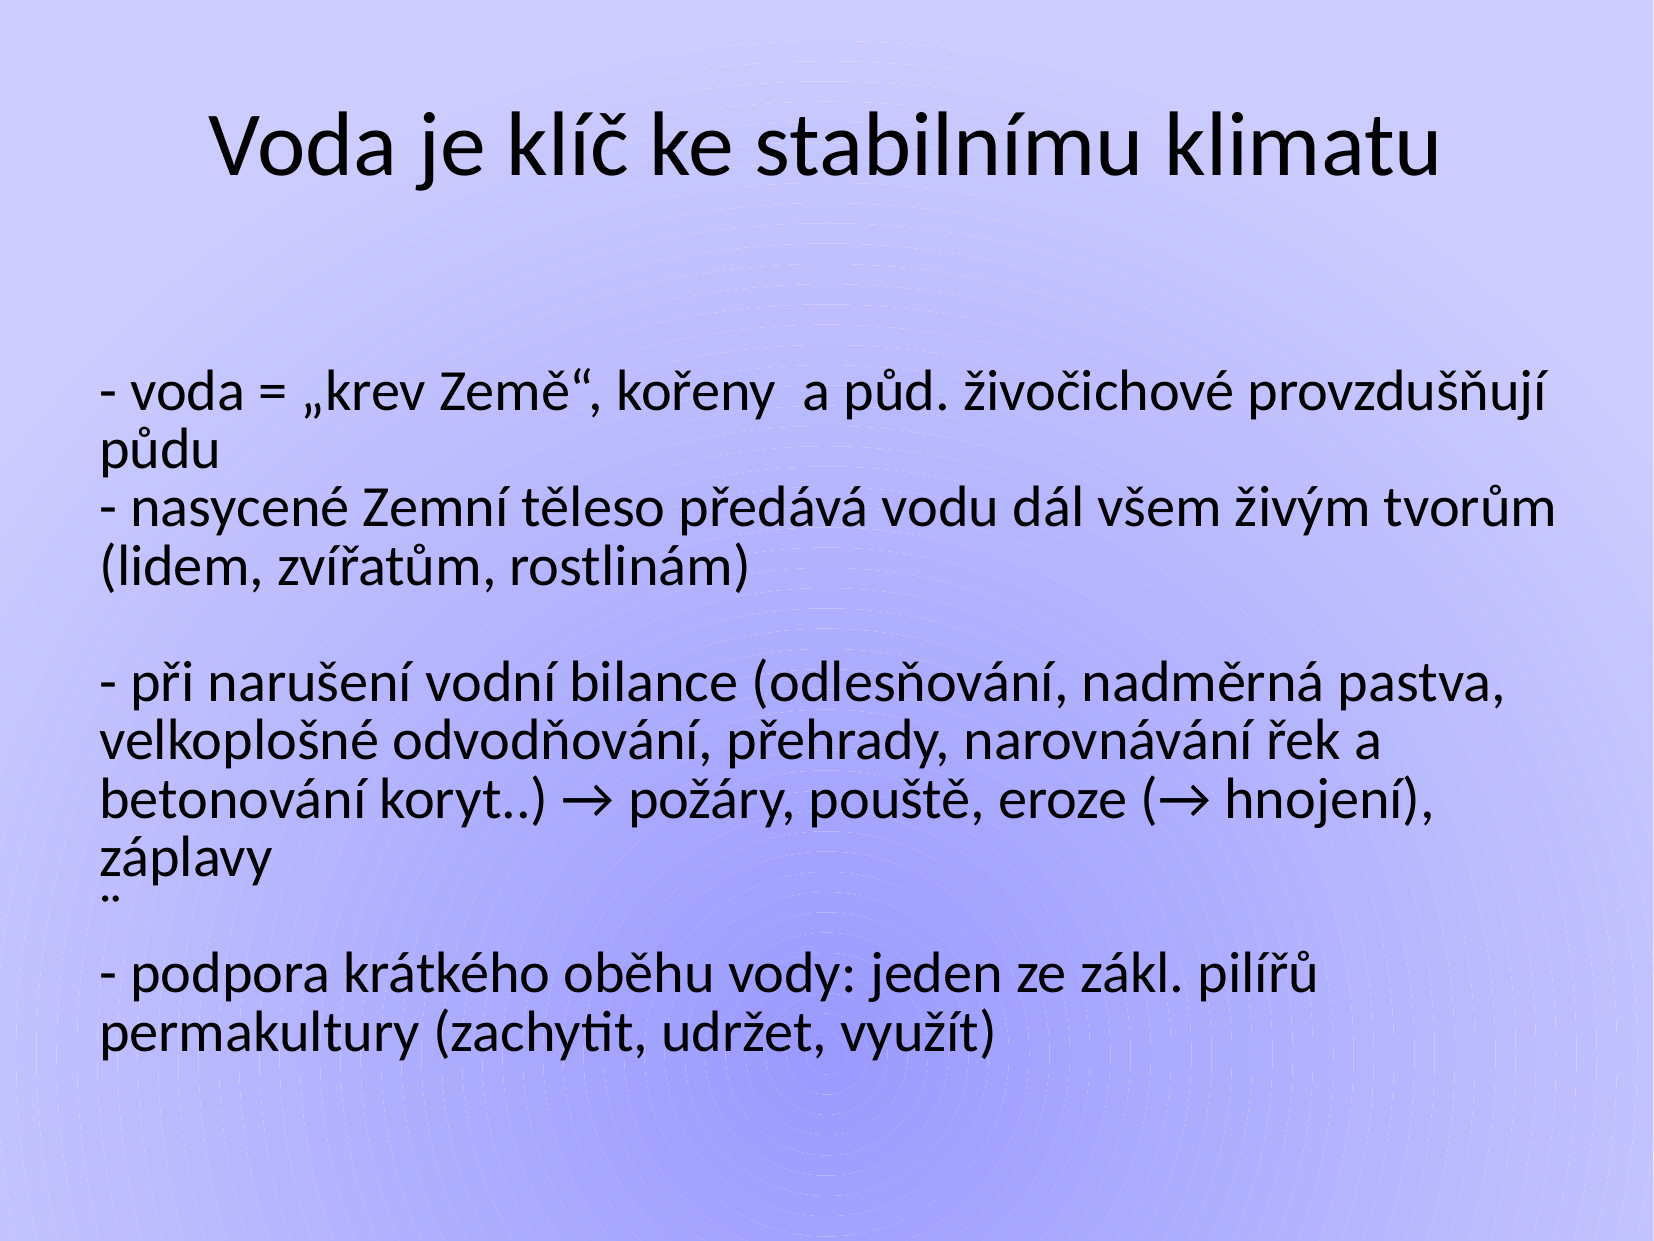

# Voda je klíč ke stabilnímu klimatu
- voda = „krev Země“, kořeny a půd. živočichové provzdušňují půdu
- nasycené Zemní těleso předává vodu dál všem živým tvorům (lidem, zvířatům, rostlinám)
- při narušení vodní bilance (odlesňování, nadměrná pastva, velkoplošné odvodňování, přehrady, narovnávání řek a betonování koryt..) → požáry, pouště, eroze (→ hnojení), záplavy
¨
- podpora krátkého oběhu vody: jeden ze zákl. pilířů permakultury (zachytit, udržet, využít)